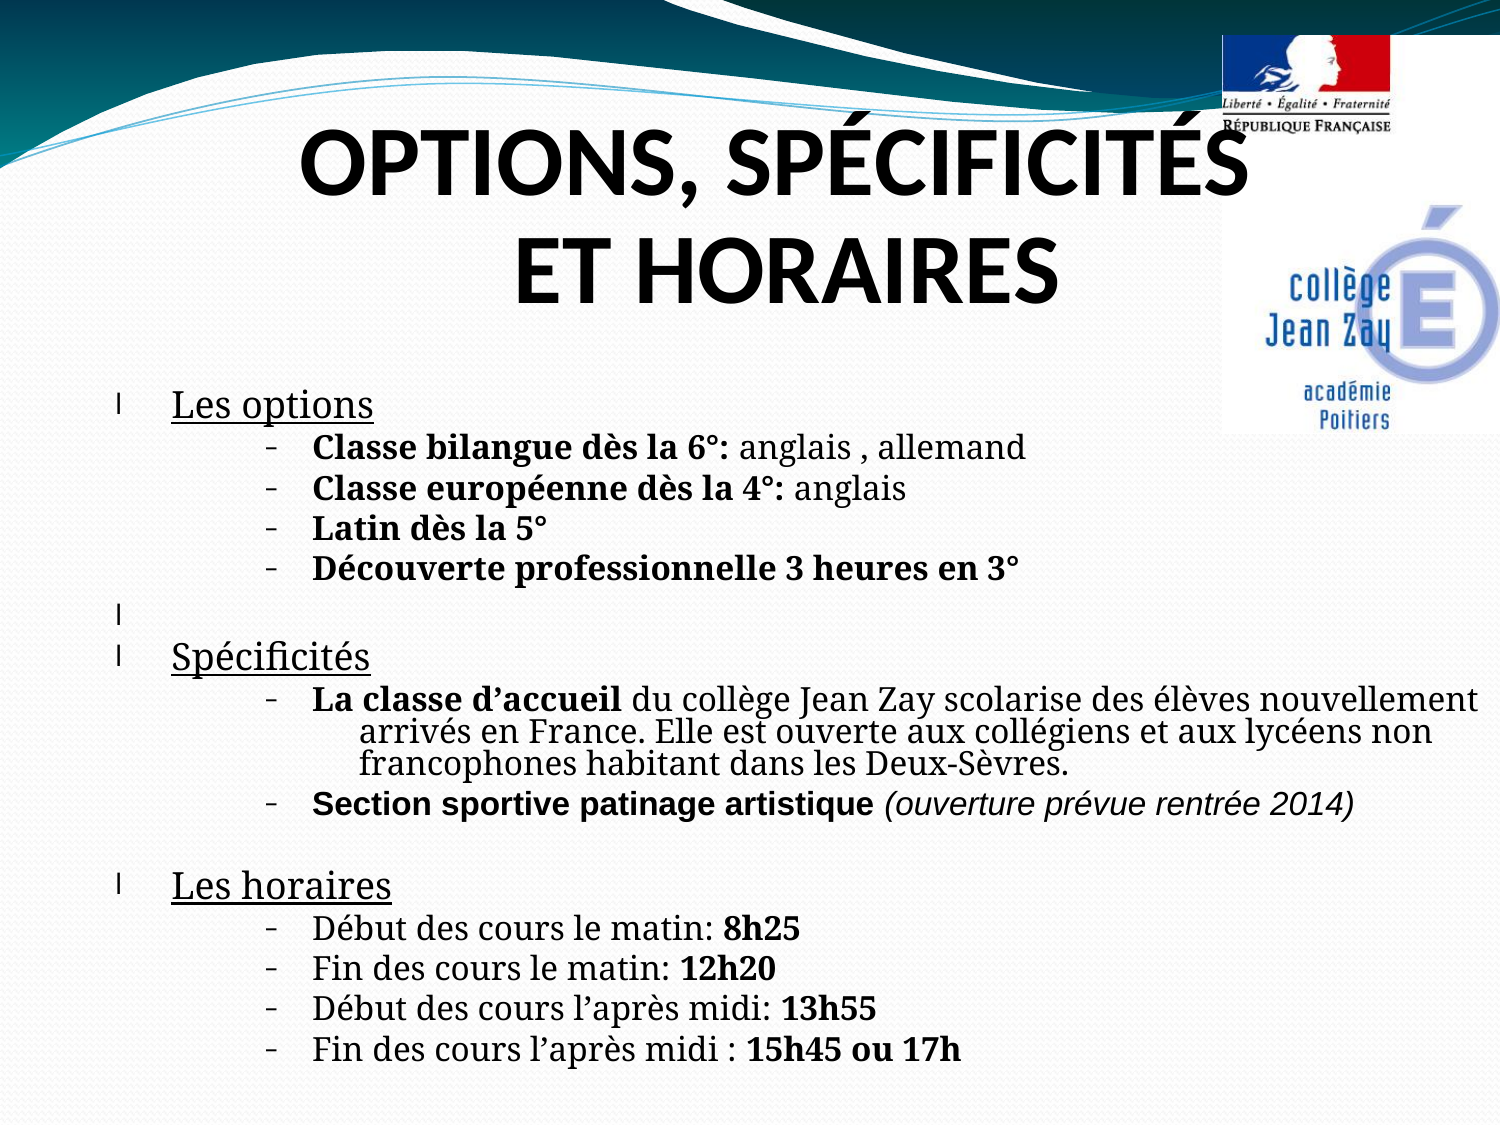

OPTIONS, SPÉCIFICITÉS
ET HORAIRES
Les options
Classe bilangue dès la 6°: anglais , allemand
Classe européenne dès la 4°: anglais
Latin dès la 5°
Découverte professionnelle 3 heures en 3°
Spécificités
La classe d’accueil du collège Jean Zay scolarise des élèves nouvellement arrivés en France. Elle est ouverte aux collégiens et aux lycéens non francophones habitant dans les Deux-Sèvres.
Section sportive patinage artistique (ouverture prévue rentrée 2014)
Les horaires
Début des cours le matin: 8h25
Fin des cours le matin: 12h20
Début des cours l’après midi: 13h55
Fin des cours l’après midi : 15h45 ou 17h